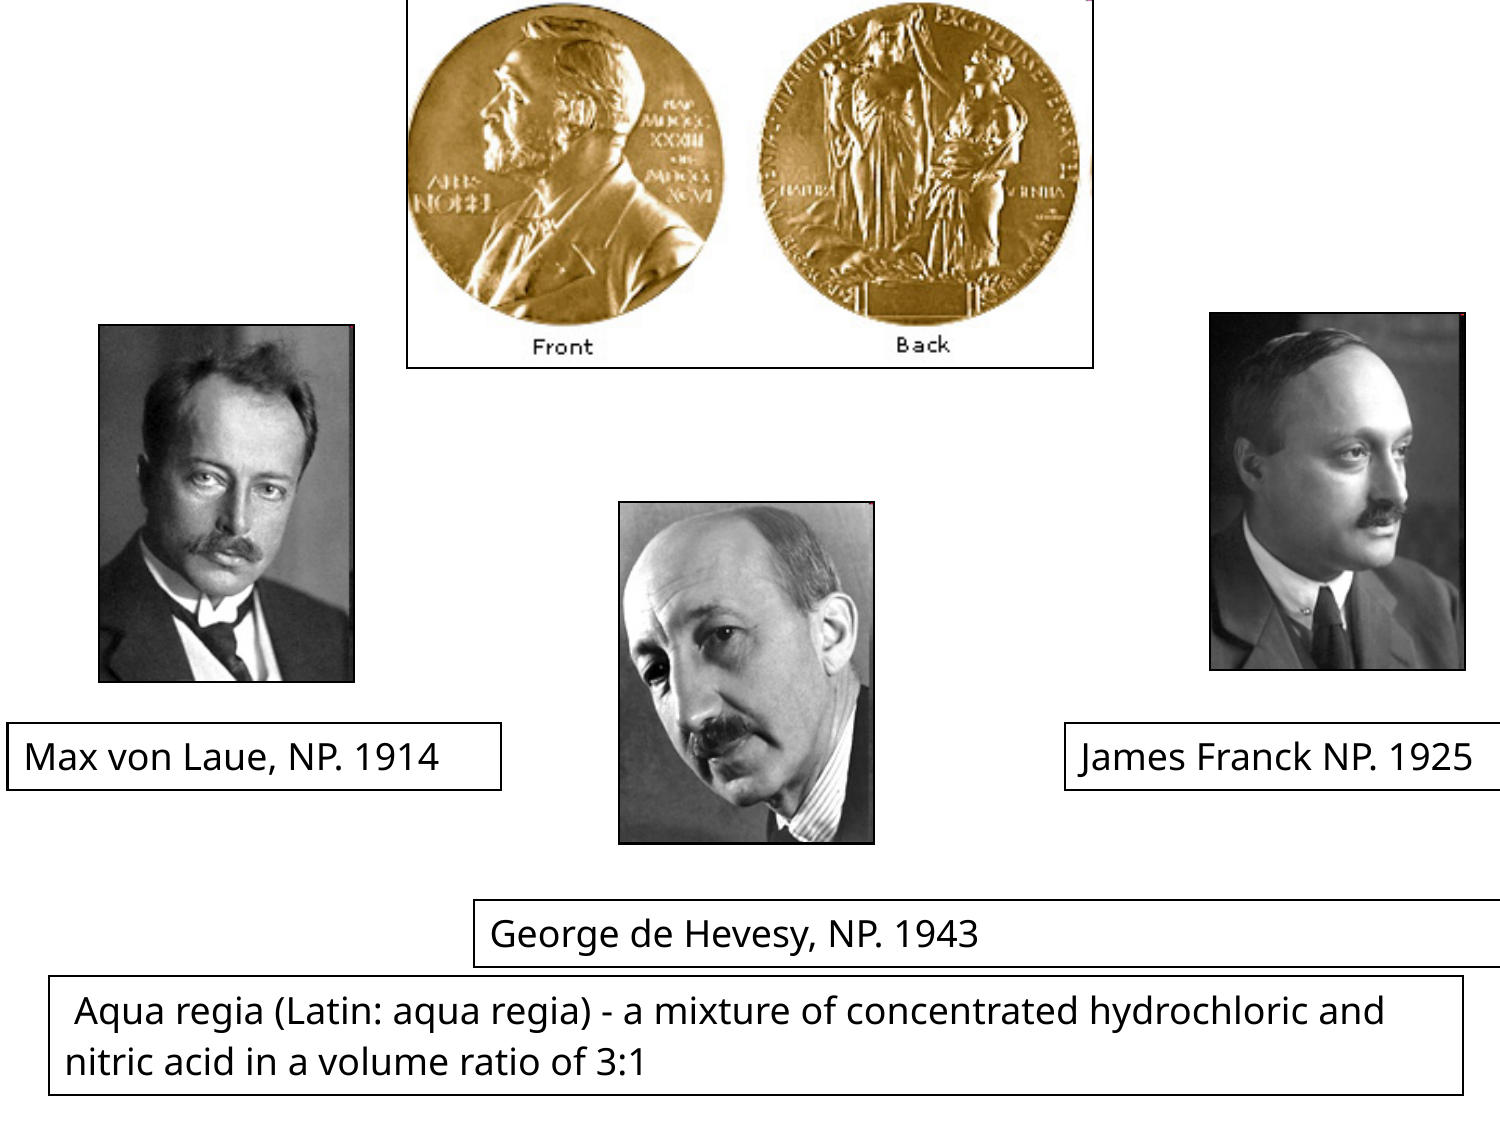

Max von Laue, NP. 1914
James Franck NP. 1925
George de Hevesy, NP. 1943
 Aqua regia (Latin: aqua regia) - a mixture of concentrated hydrochloric and nitric acid in a volume ratio of 3:1